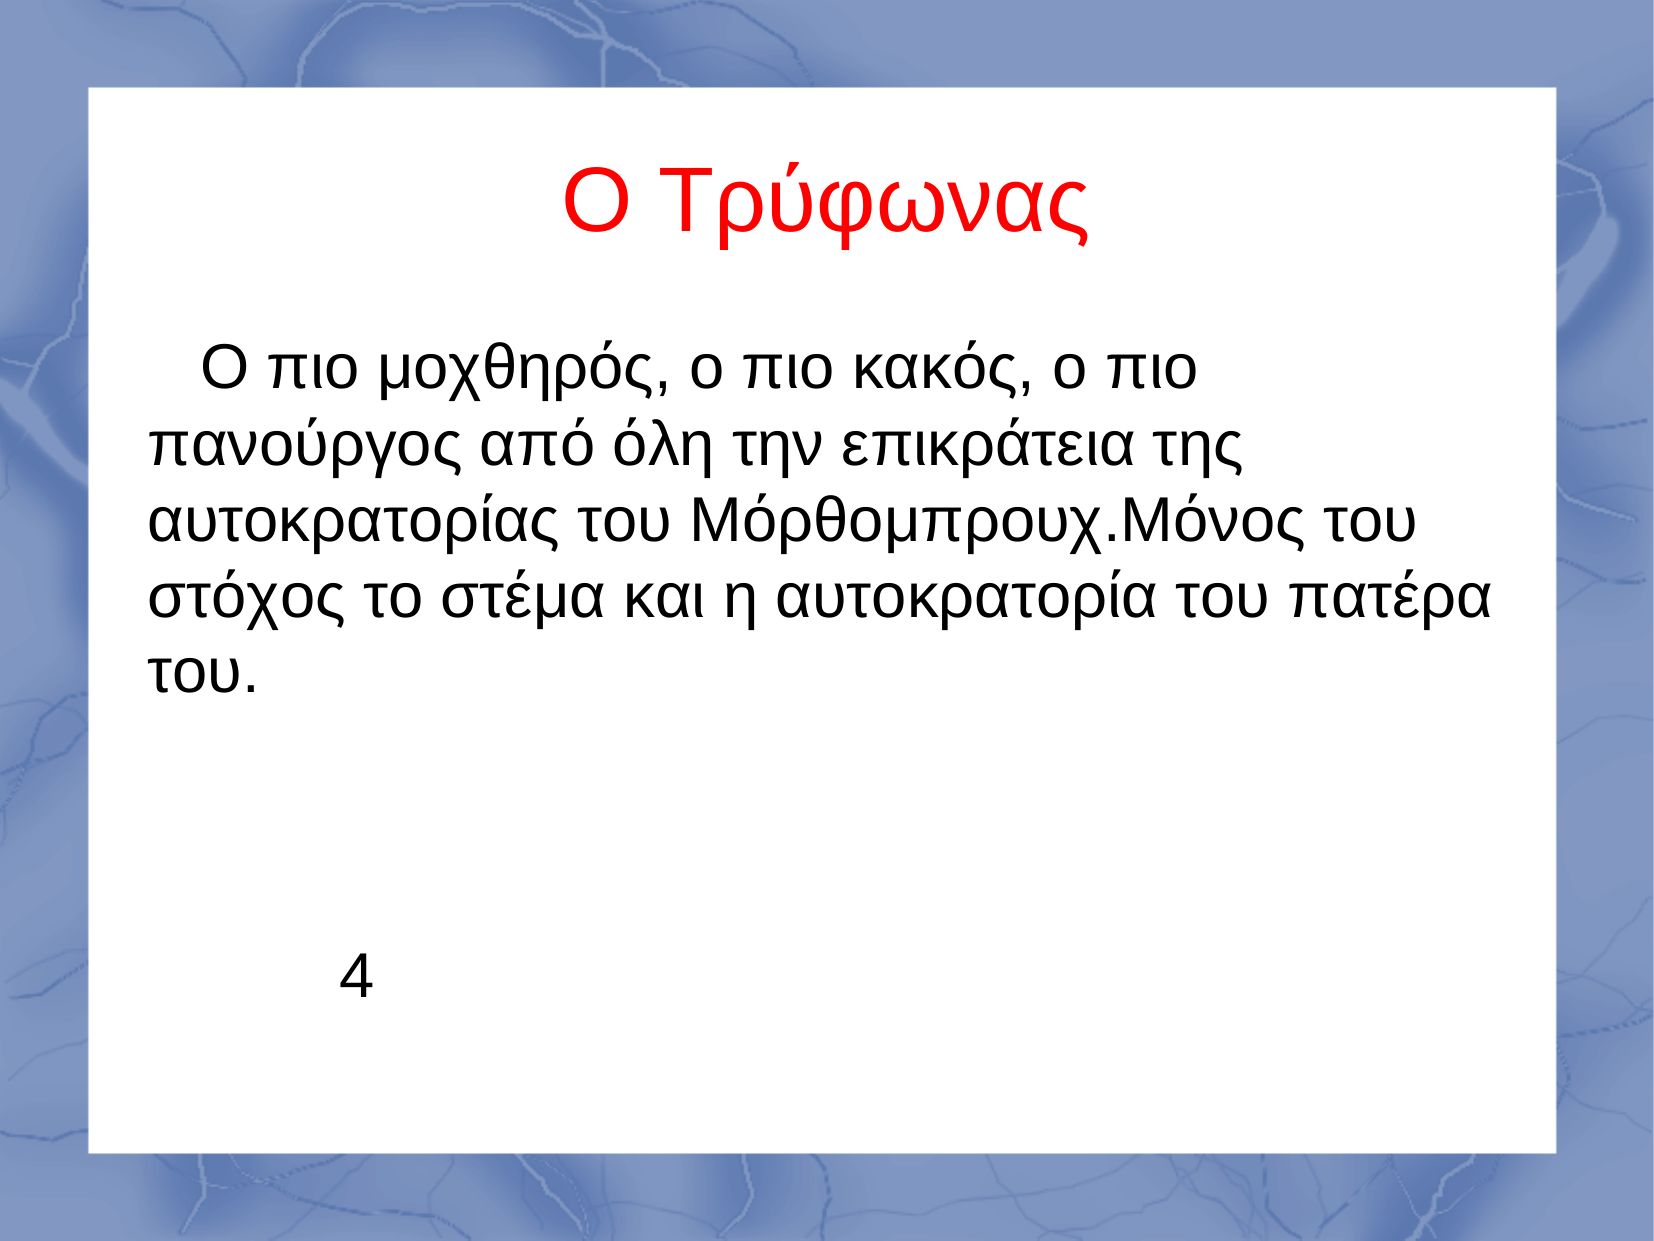

# Ο Τρύφωνας
 Ο πιο μοχθηρός, ο πιο κακός, ο πιο πανούργος από όλη την επικράτεια της αυτοκρατορίας του Μόρθομπρουχ.Μόνος του στόχος το στέμα και η αυτοκρατορία του πατέρα του. 4